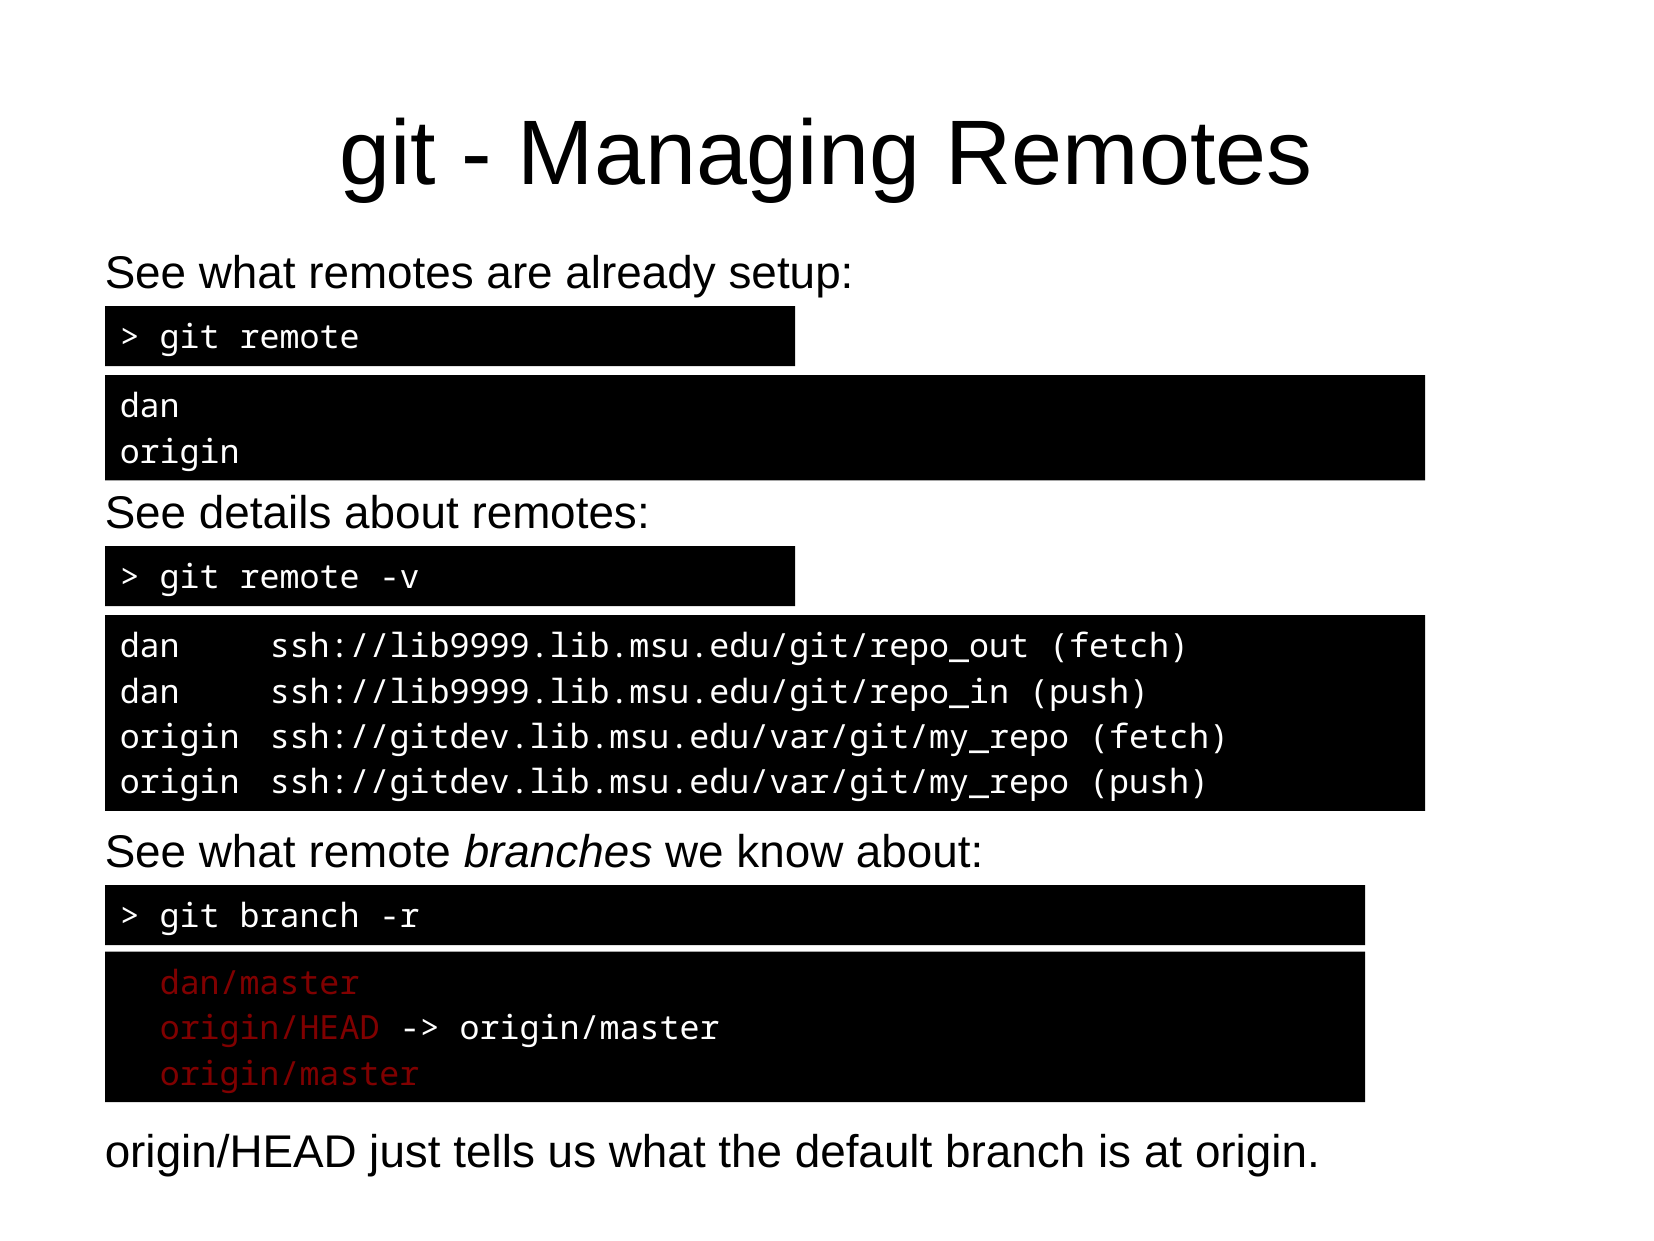

# git - Managing Remotes
See what remotes are already setup:
> git remote
dan
origin
See details about remotes:
> git remote -v
dan		ssh://lib9999.lib.msu.edu/git/repo_out (fetch)
dan		ssh://lib9999.lib.msu.edu/git/repo_in (push)
origin	ssh://gitdev.lib.msu.edu/var/git/my_repo (fetch)
origin	ssh://gitdev.lib.msu.edu/var/git/my_repo (push)
See what remote branches we know about:
> git branch -r
 dan/master
 origin/HEAD -> origin/master
 origin/master
origin/HEAD just tells us what the default branch is at origin.